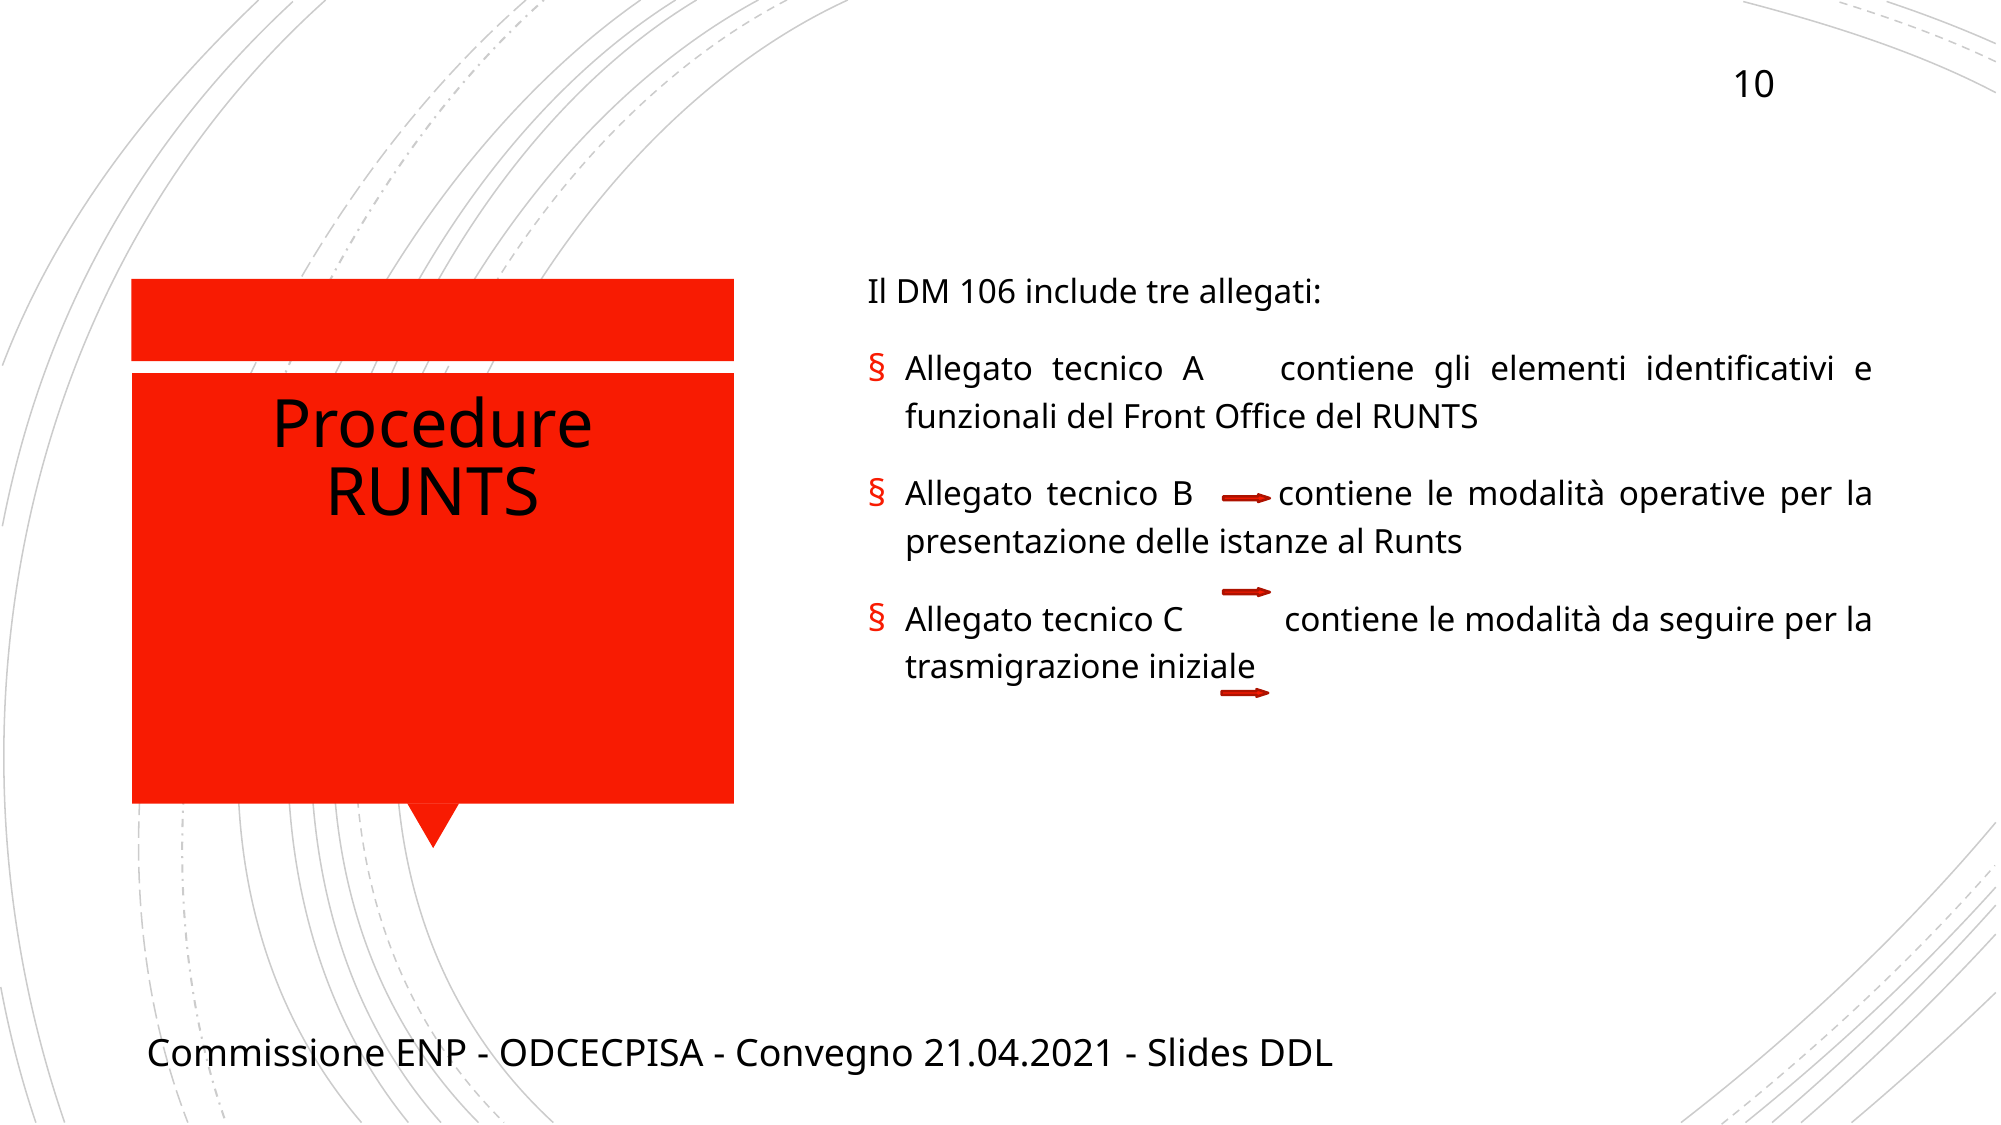

Il DM 106 include tre allegati:
Allegato tecnico A contiene gli elementi identificativi e funzionali del Front Office del RUNTS
Allegato tecnico B contiene le modalità operative per la presentazione delle istanze al Runts
Allegato tecnico C 	 contiene le modalità da seguire per la trasmigrazione iniziale
# Procedure RUNTS
Commissione ENP - ODCECPISA - Convegno 21.04.2021 - Slides DDL